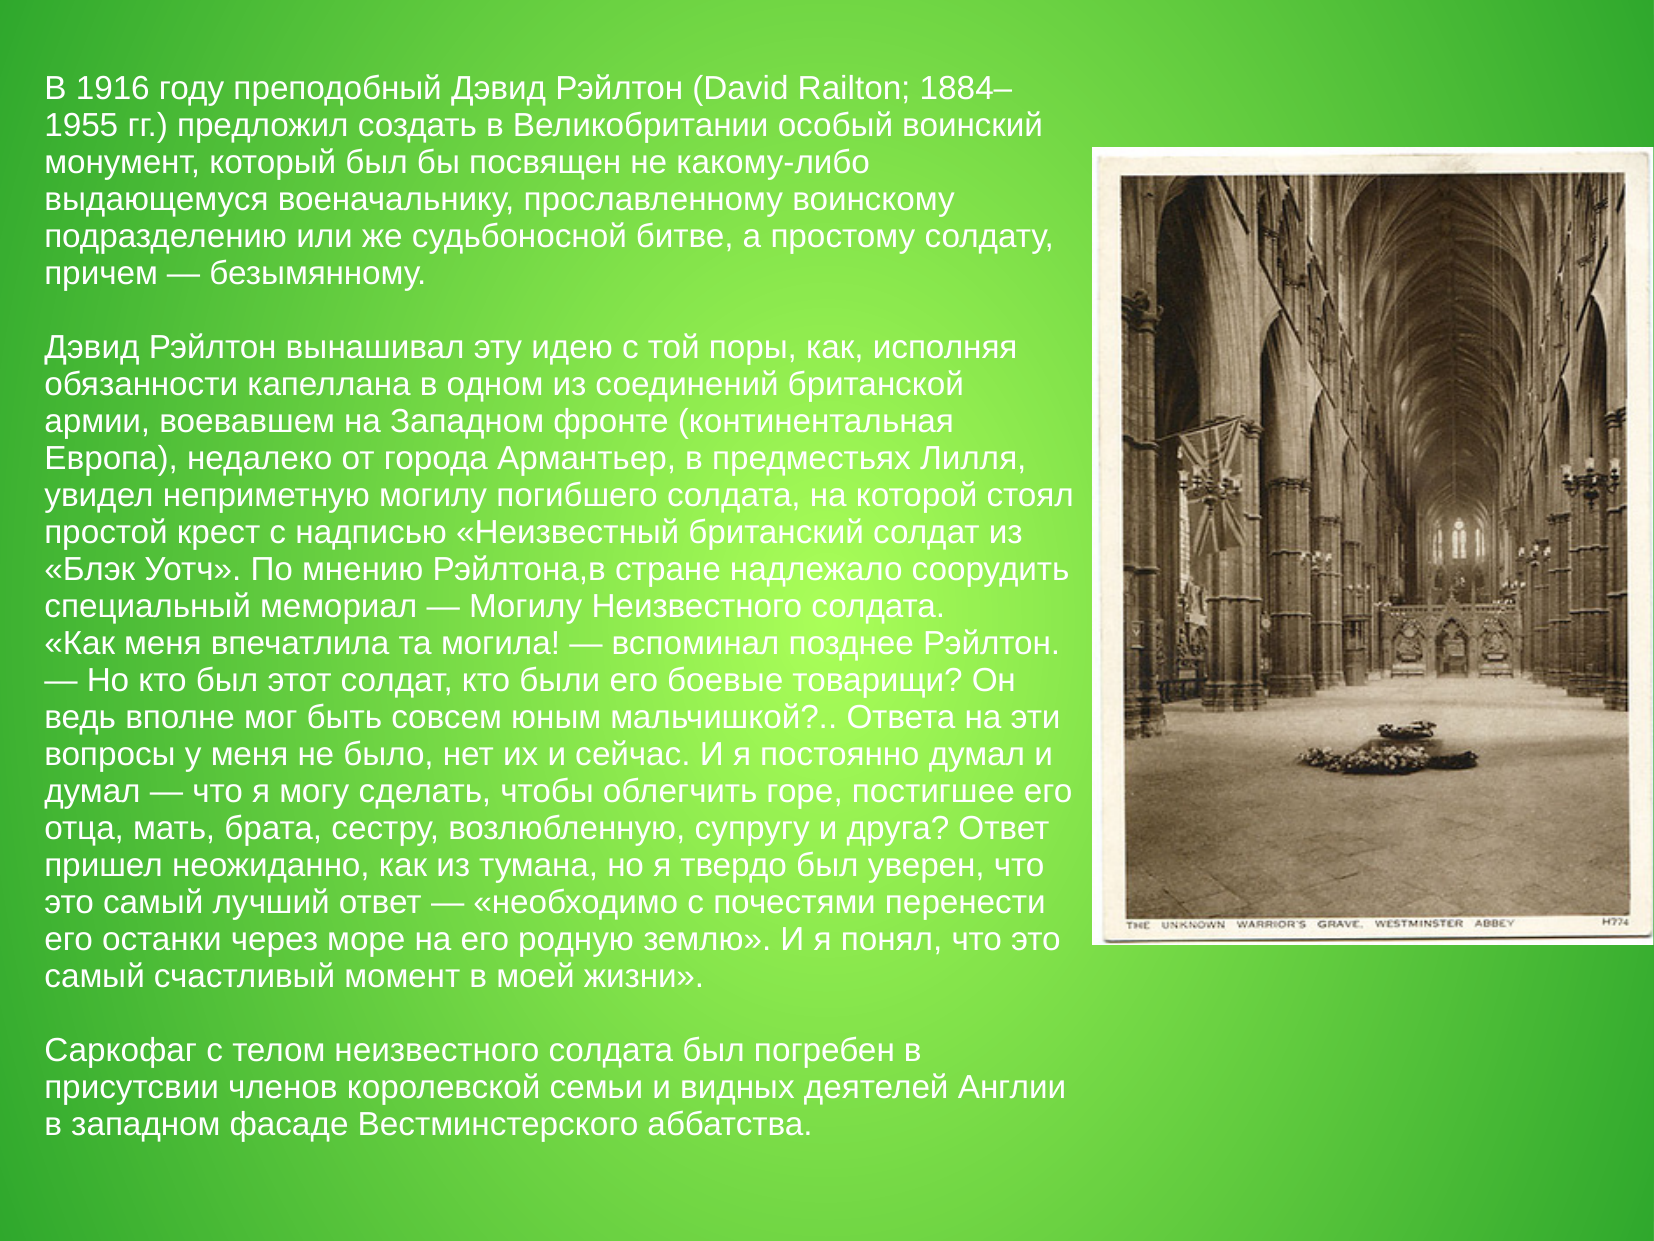

#
В 1916 году преподобный Дэвид Рэйлтон (David Railton; 1884–1955 гг.) предложил создать в Великобритании особый воинский монумент, который был бы посвящен не какому-либо выдающемуся военачальнику, прославленному воинскому подразделению или же судьбоносной битве, а простому солдату, причем — безымянному.
Дэвид Рэйлтон вынашивал эту идею с той поры, как, исполняя обязанности капеллана в одном из соединений британской армии, воевавшем на Западном фронте (континентальная Европа), недалеко от города Армантьер, в предместьях Лилля, увидел неприметную могилу погибшего солдата, на которой стоял простой крест с надписью «Неизвестный британский солдат из «Блэк Уотч». По мнению Рэйлтона,в стране надлежало соорудить специальный мемориал — Могилу Неизвестного солдата.
«Как меня впечатлила та могила! — вспоминал позднее Рэйлтон. — Но кто был этот солдат, кто были его боевые товарищи? Он ведь вполне мог быть совсем юным мальчишкой?.. Ответа на эти вопросы у меня не было, нет их и сейчас. И я постоянно думал и думал — что я могу сделать, чтобы облегчить горе, постигшее его отца, мать, брата, сестру, возлюбленную, супругу и друга? Ответ пришел неожиданно, как из тумана, но я твердо был уверен, что это самый лучший ответ — «необходимо с почестями перенести его останки через море на его родную землю». И я понял, что это самый счастливый момент в моей жизни».
Саркофаг с телом неизвестного солдата был погребен в присутсвии членов королевской семьи и видных деятелей Англии в западном фасаде Вестминстерского аббатства.